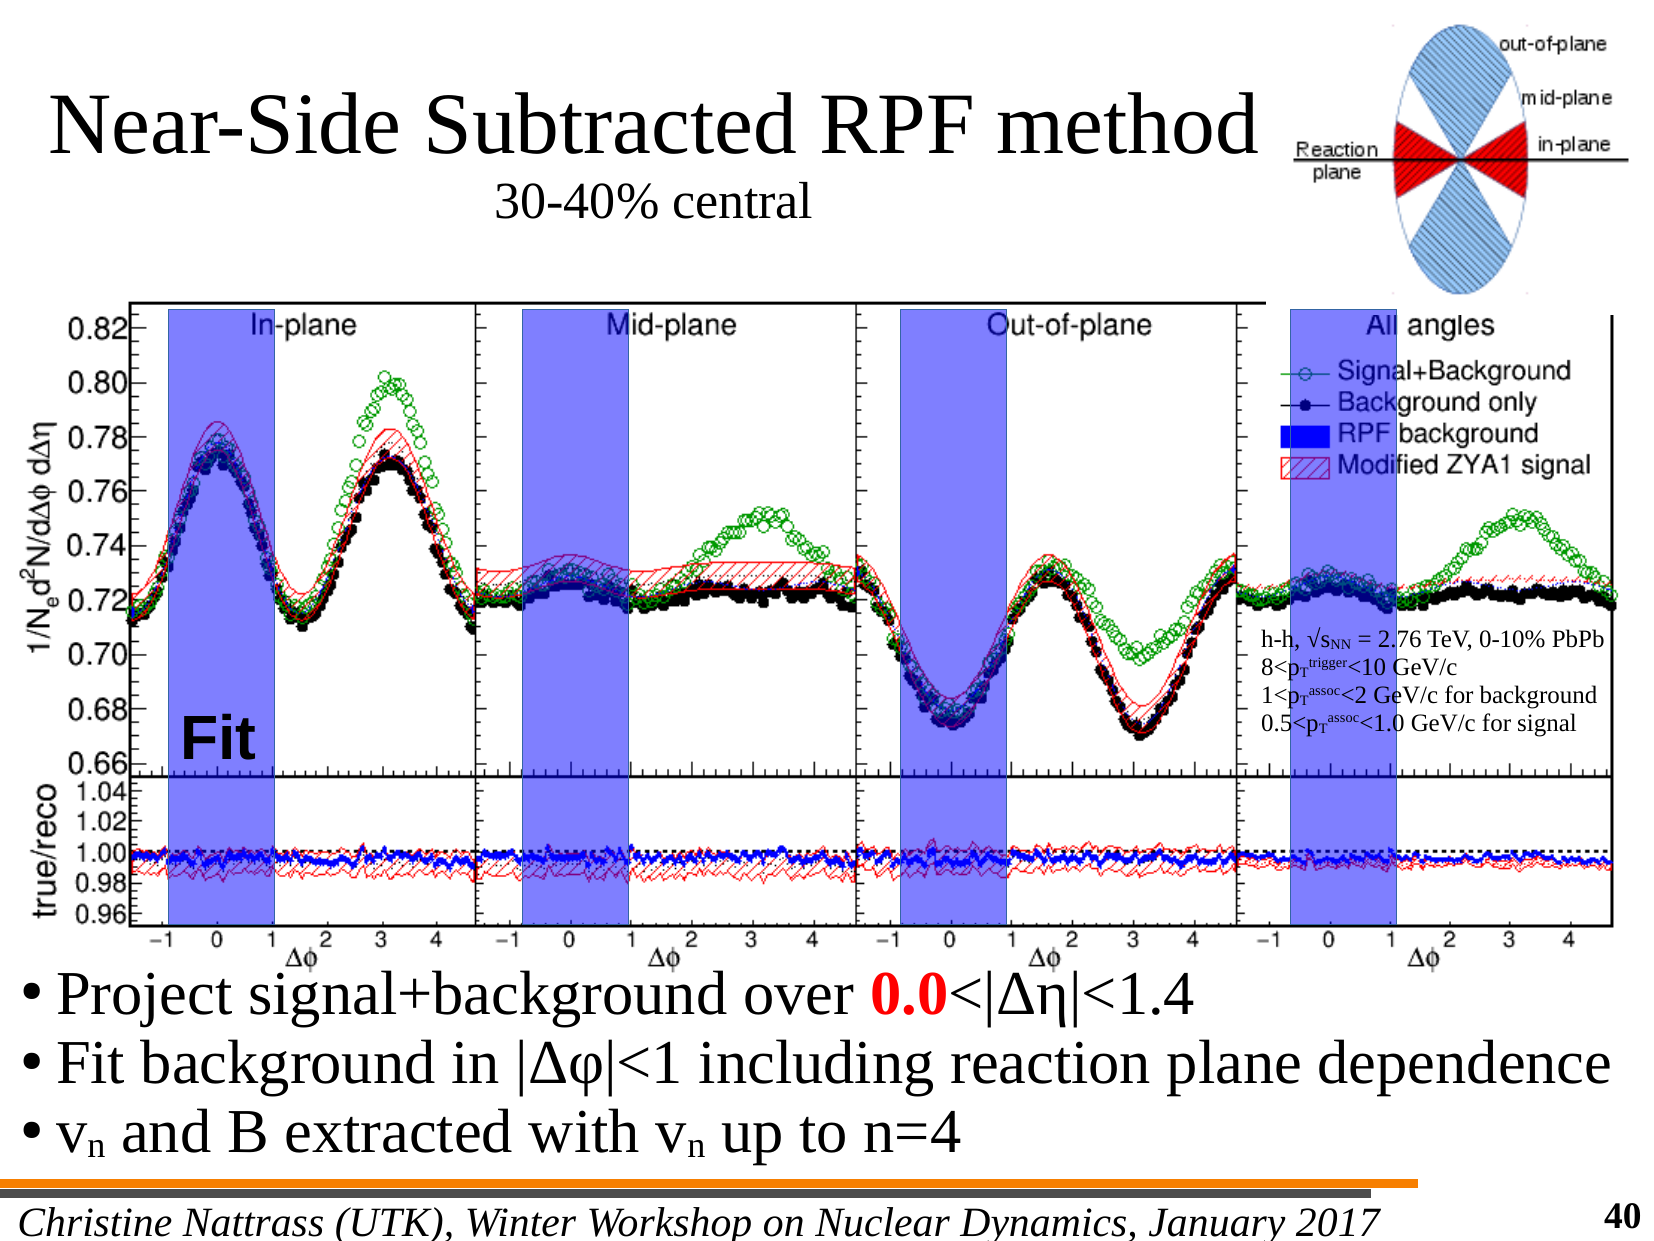

# Near-Side Subtracted RPF method 30-40% central
h-h, √sNN = 2.76 TeV, 0-10% PbPb
8<pTtrigger<10 GeV/c
1<pTassoc<2 GeV/c for background
0.5<pTassoc<1.0 GeV/c for signal
Fit
Project signal+background over 0.0<|Δη|<1.4
Fit background in |Δφ|<1 including reaction plane dependence
vn and B extracted with vn up to n=4